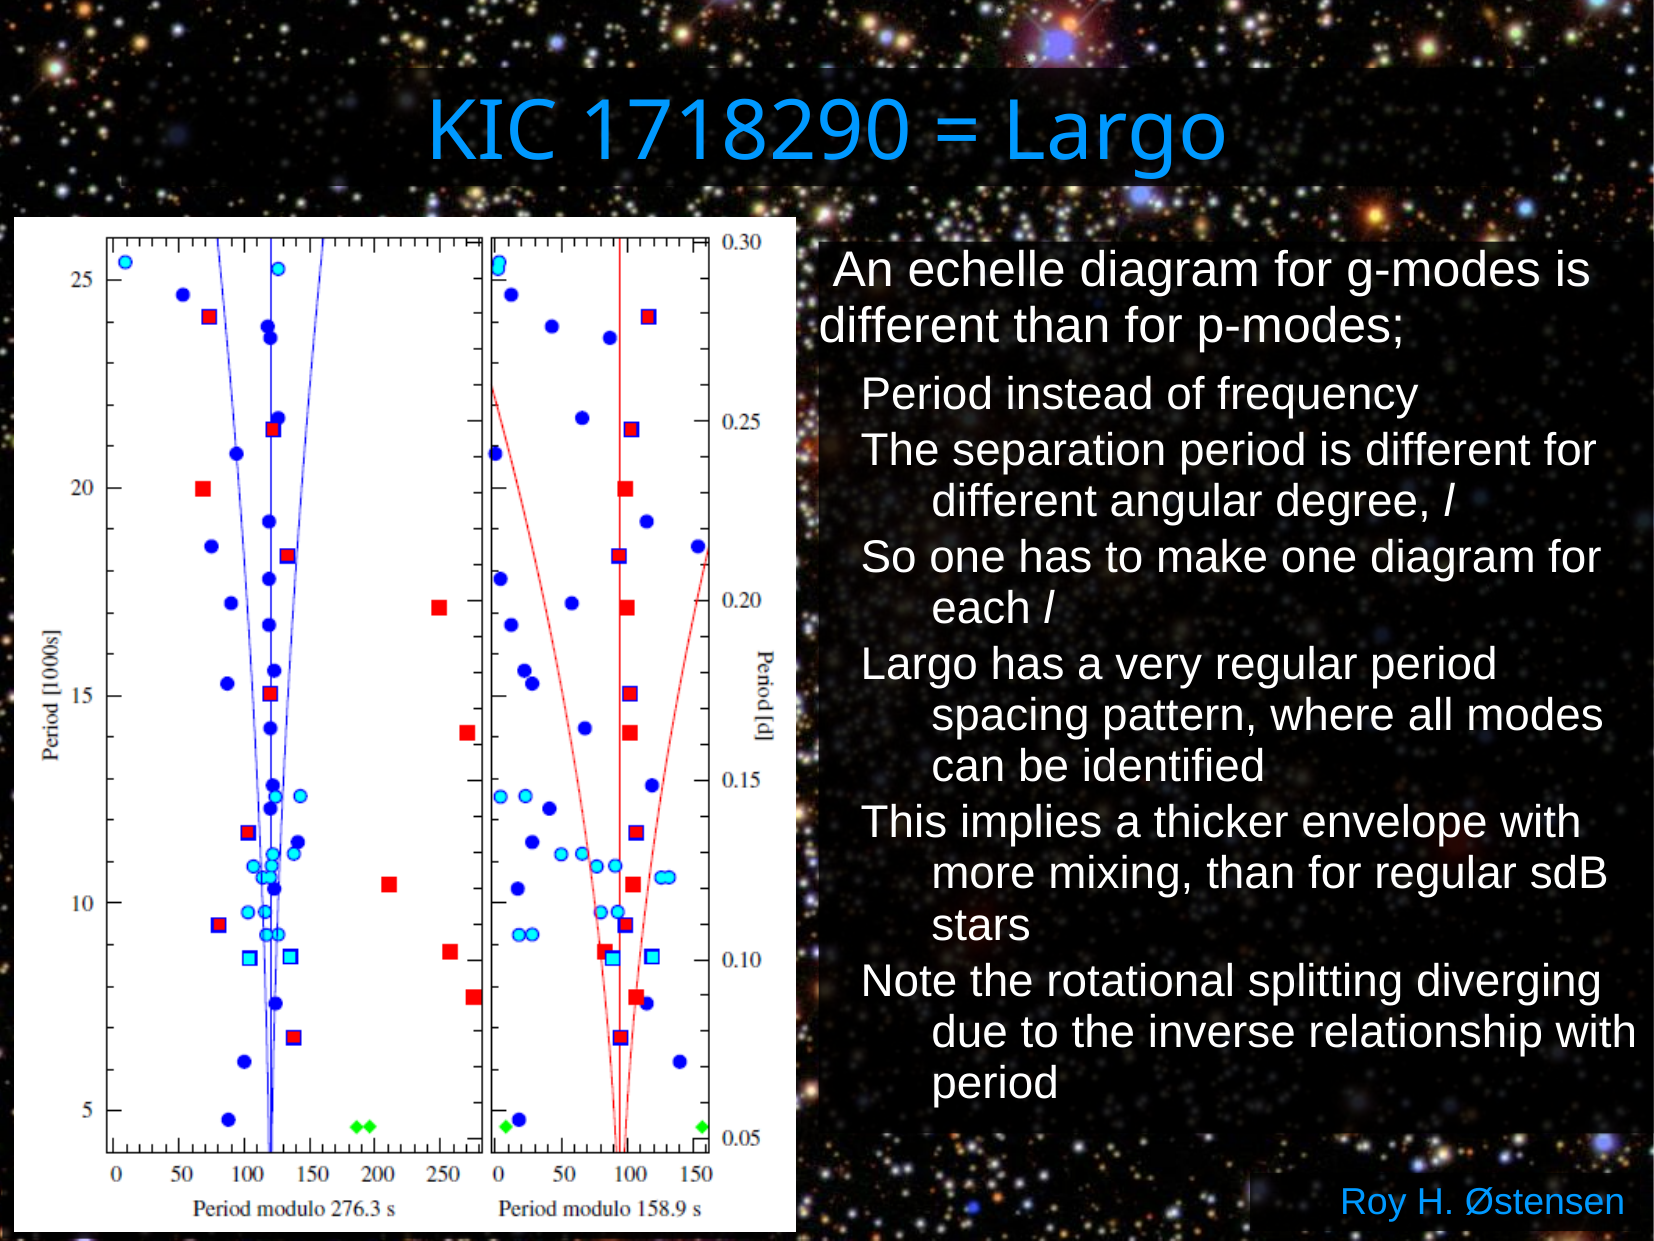

# KIC 1718290 = Largo
 An echelle diagram for g-modes is different than for p-modes;
Period instead of frequency
The separation period is different for different angular degree, l
So one has to make one diagram for each l
Largo has a very regular period spacing pattern, where all modes can be identified
This implies a thicker envelope with more mixing, than for regular sdB stars
Note the rotational splitting diverging due to the inverse relationship with period